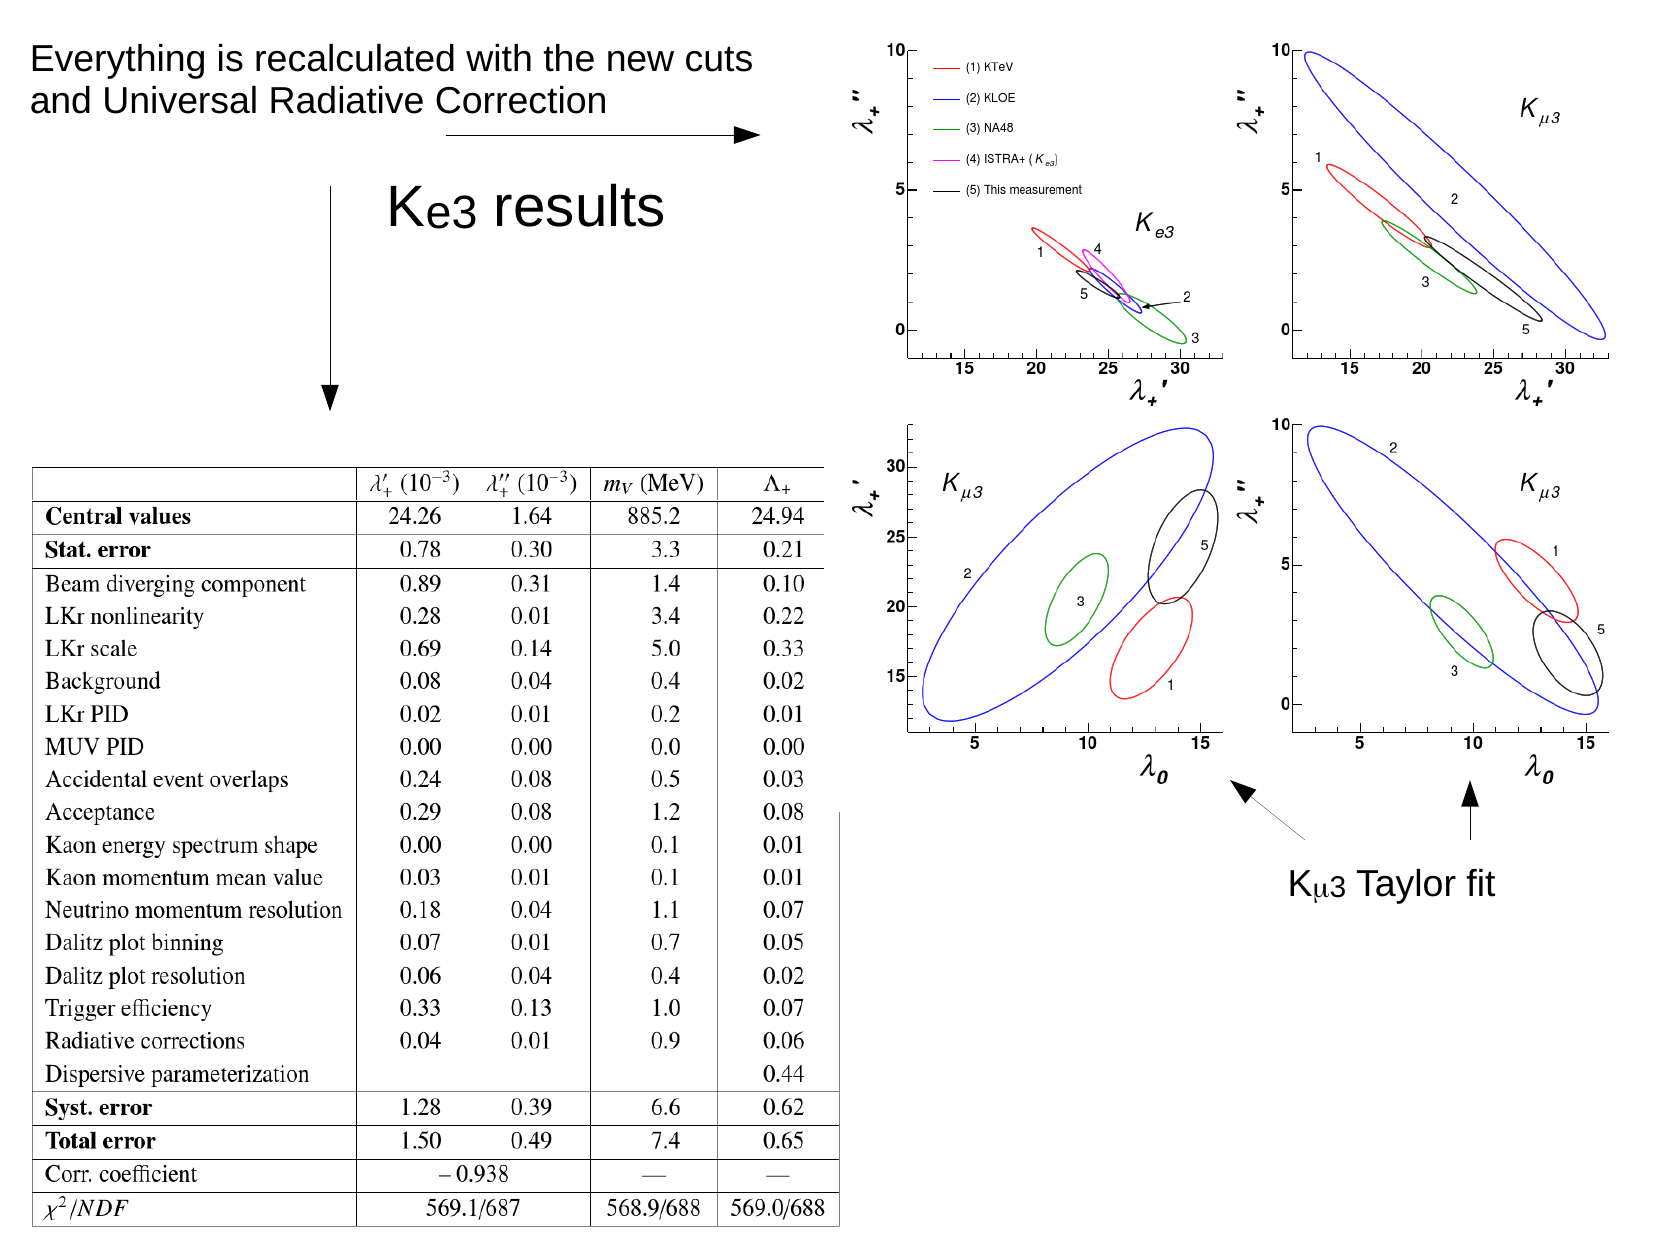

Everything is recalculated with the new cuts and Universal Radiative Correction
Ke3 results
Km3 Taylor fit